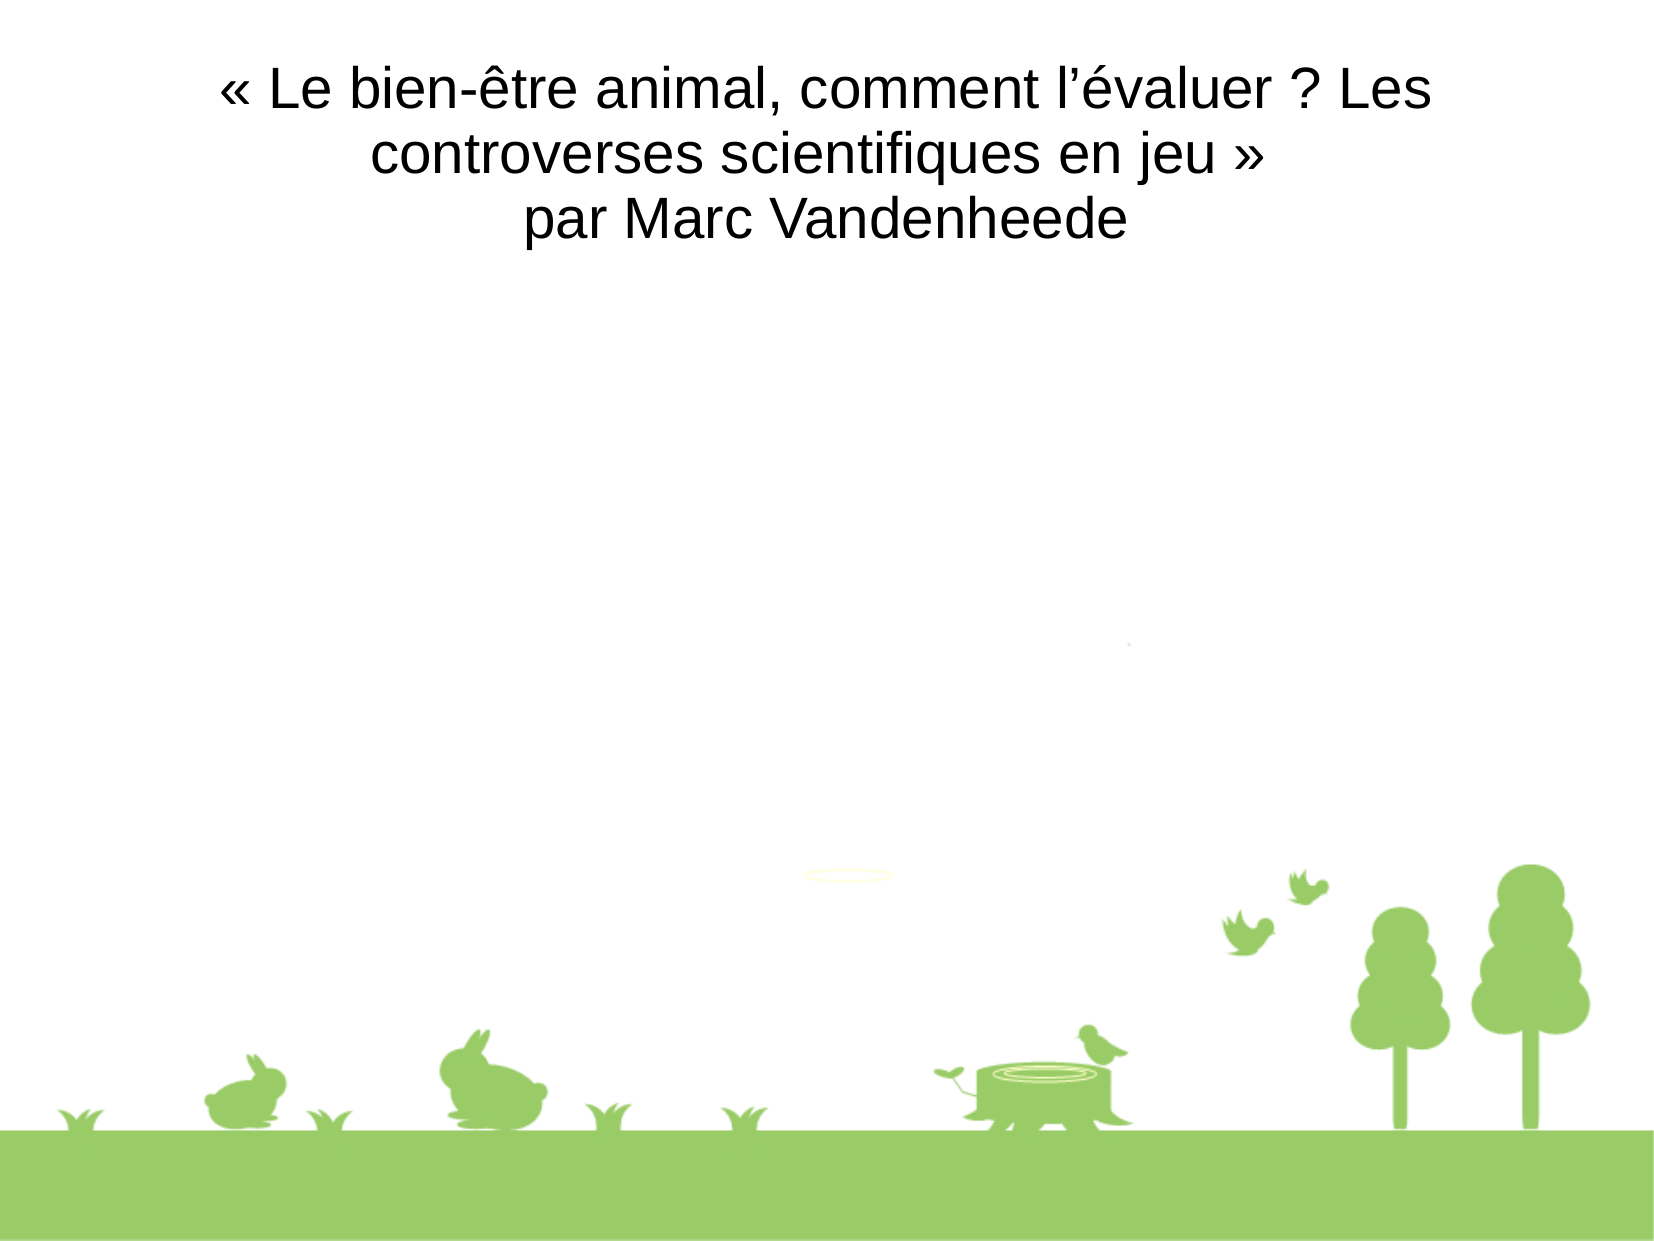

# « Le bien-être animal, comment l’évaluer ? Les controverses scientifiques en jeu » par Marc Vandenheede